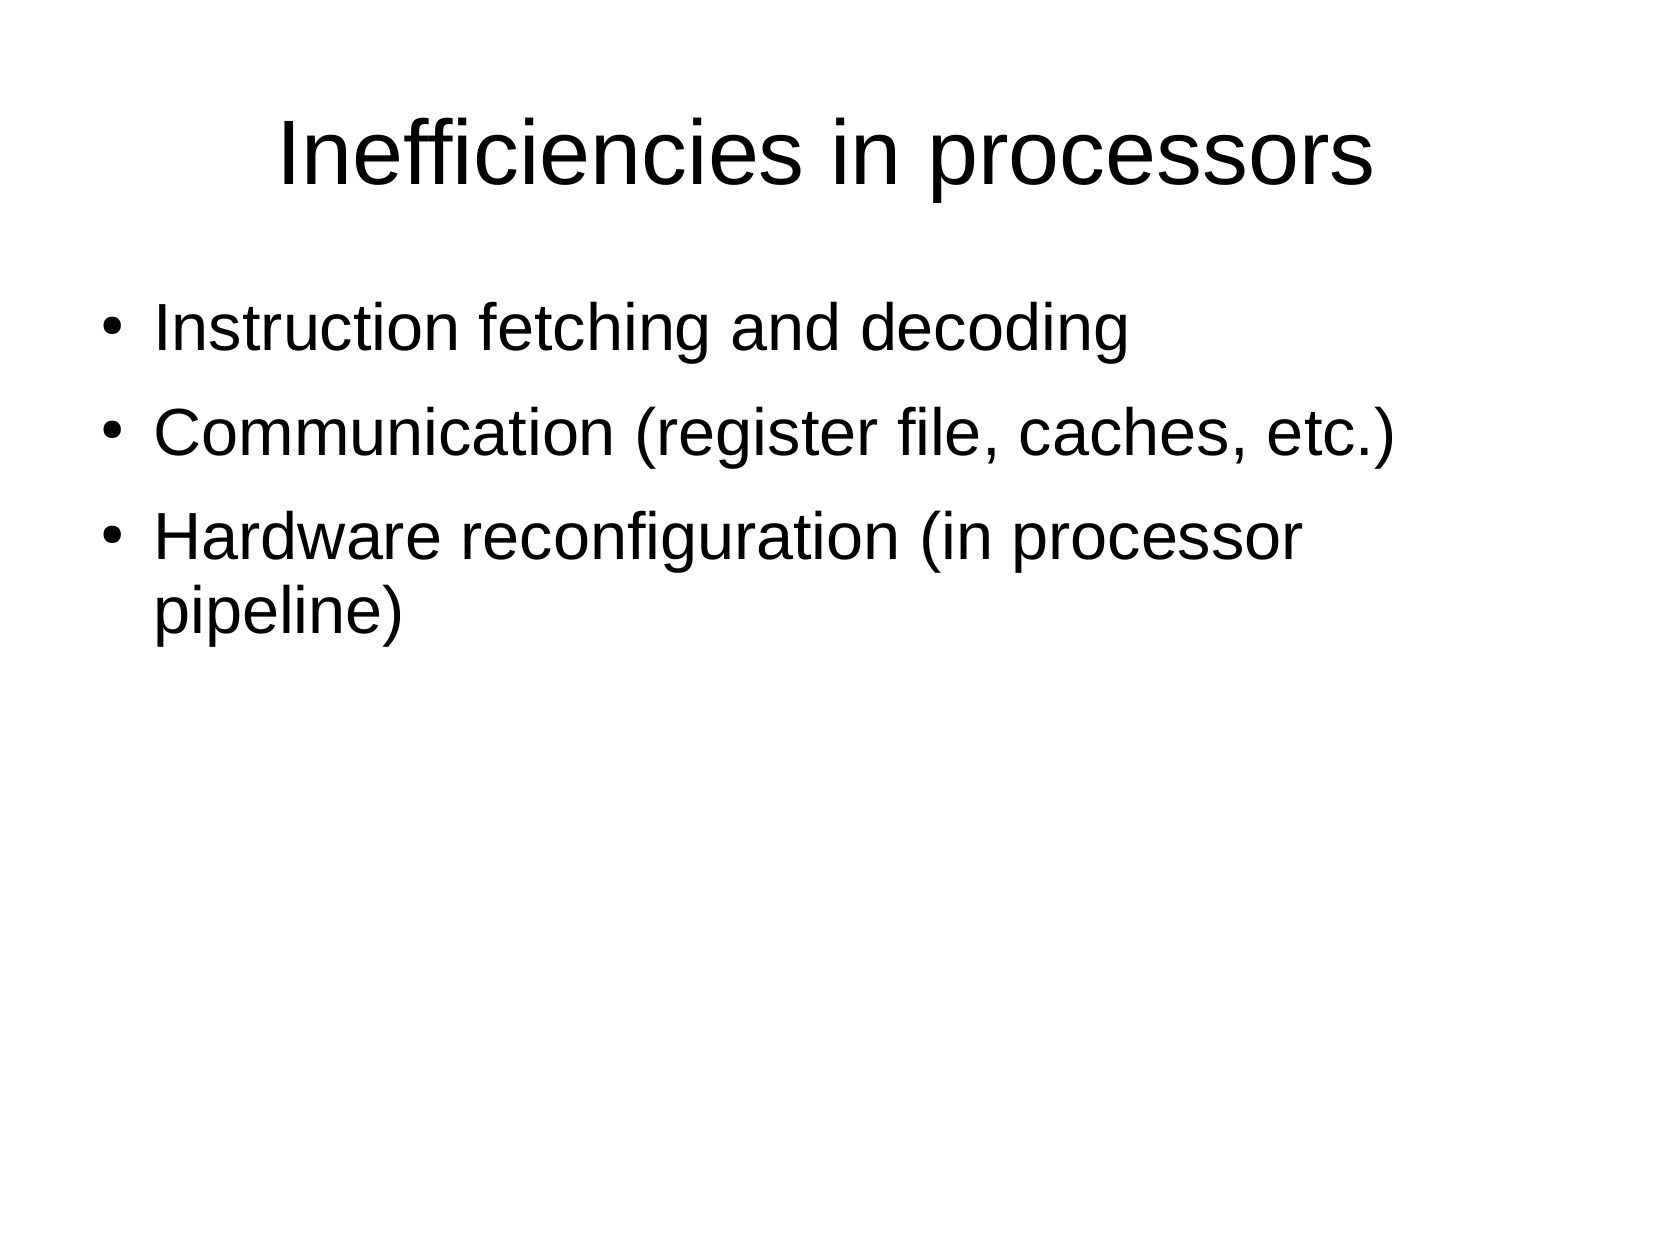

# Inefficiencies in processors
Instruction fetching and decoding
Communication (register file, caches, etc.)
Hardware reconfiguration (in processor pipeline)